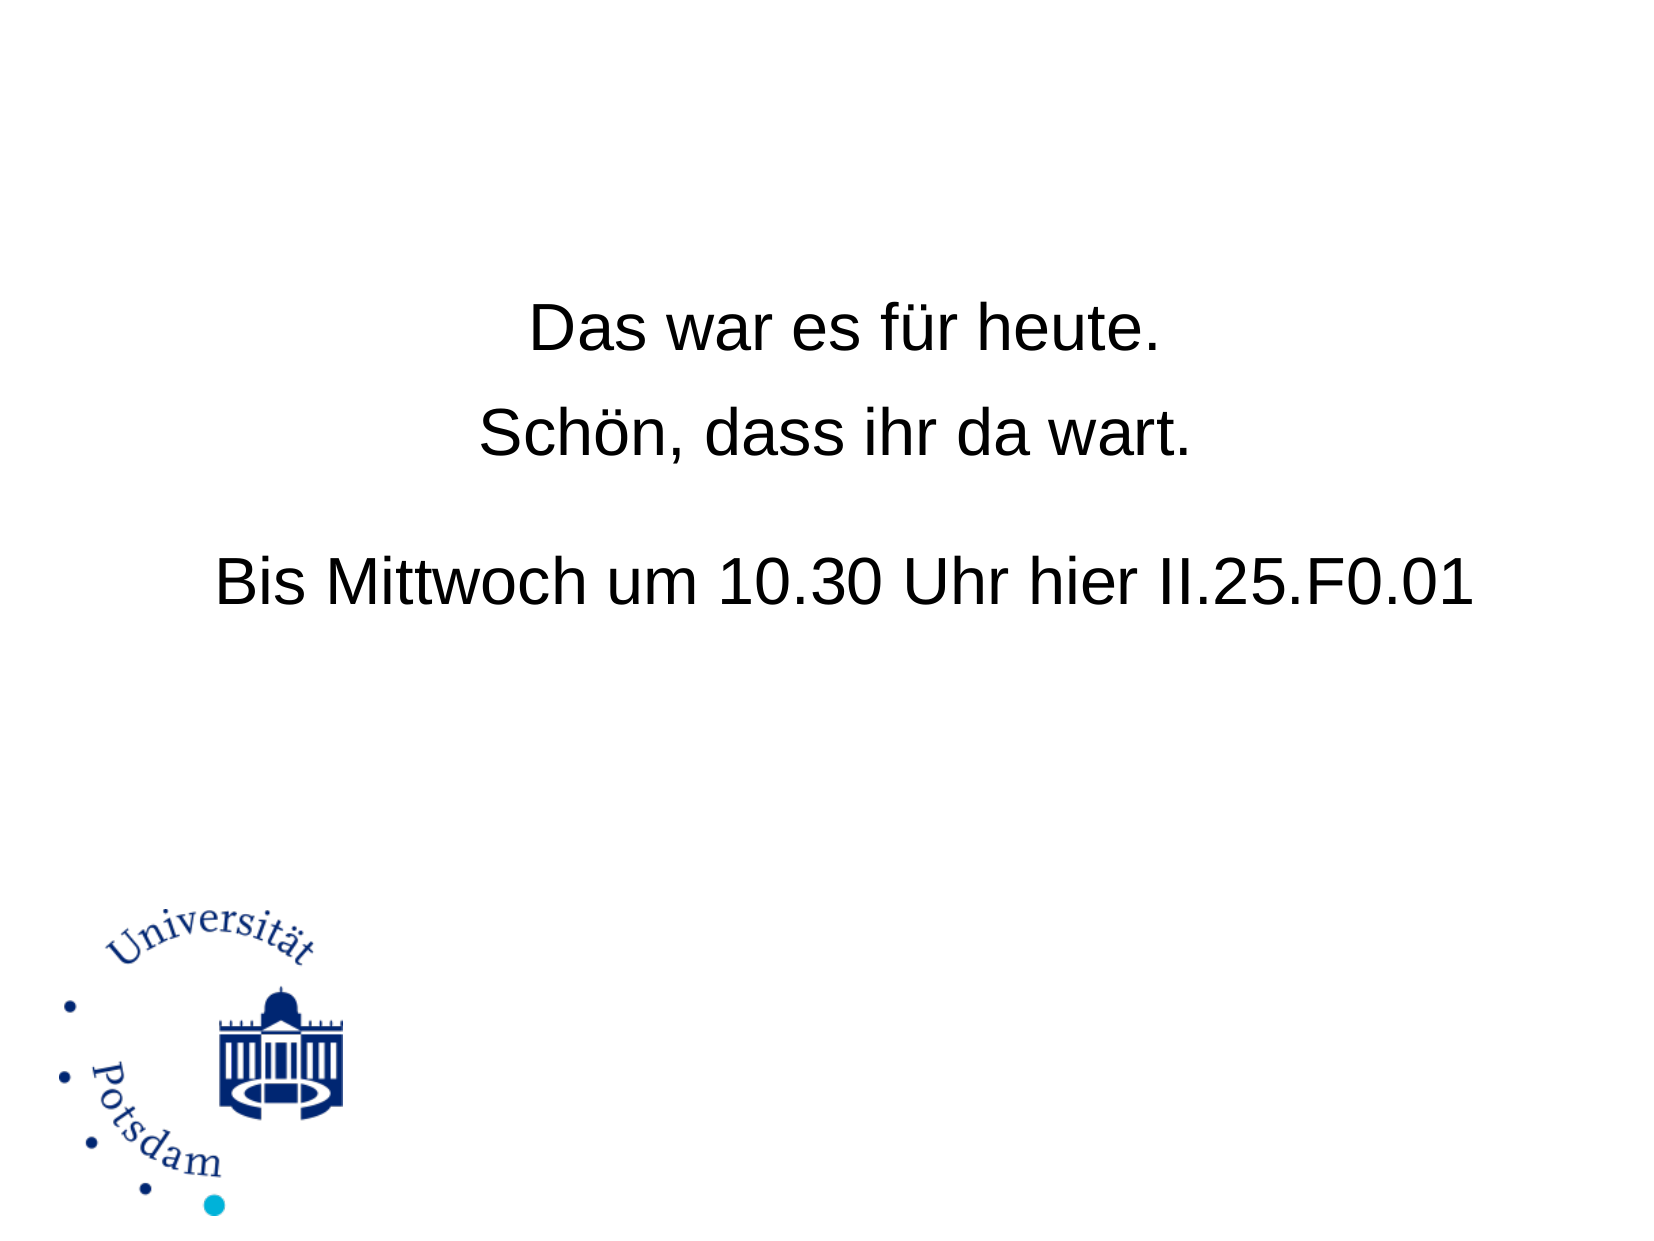

# Das war es für heute.
Schön, dass ihr da wart.
Bis Mittwoch um 10.30 Uhr hier II.25.F0.01